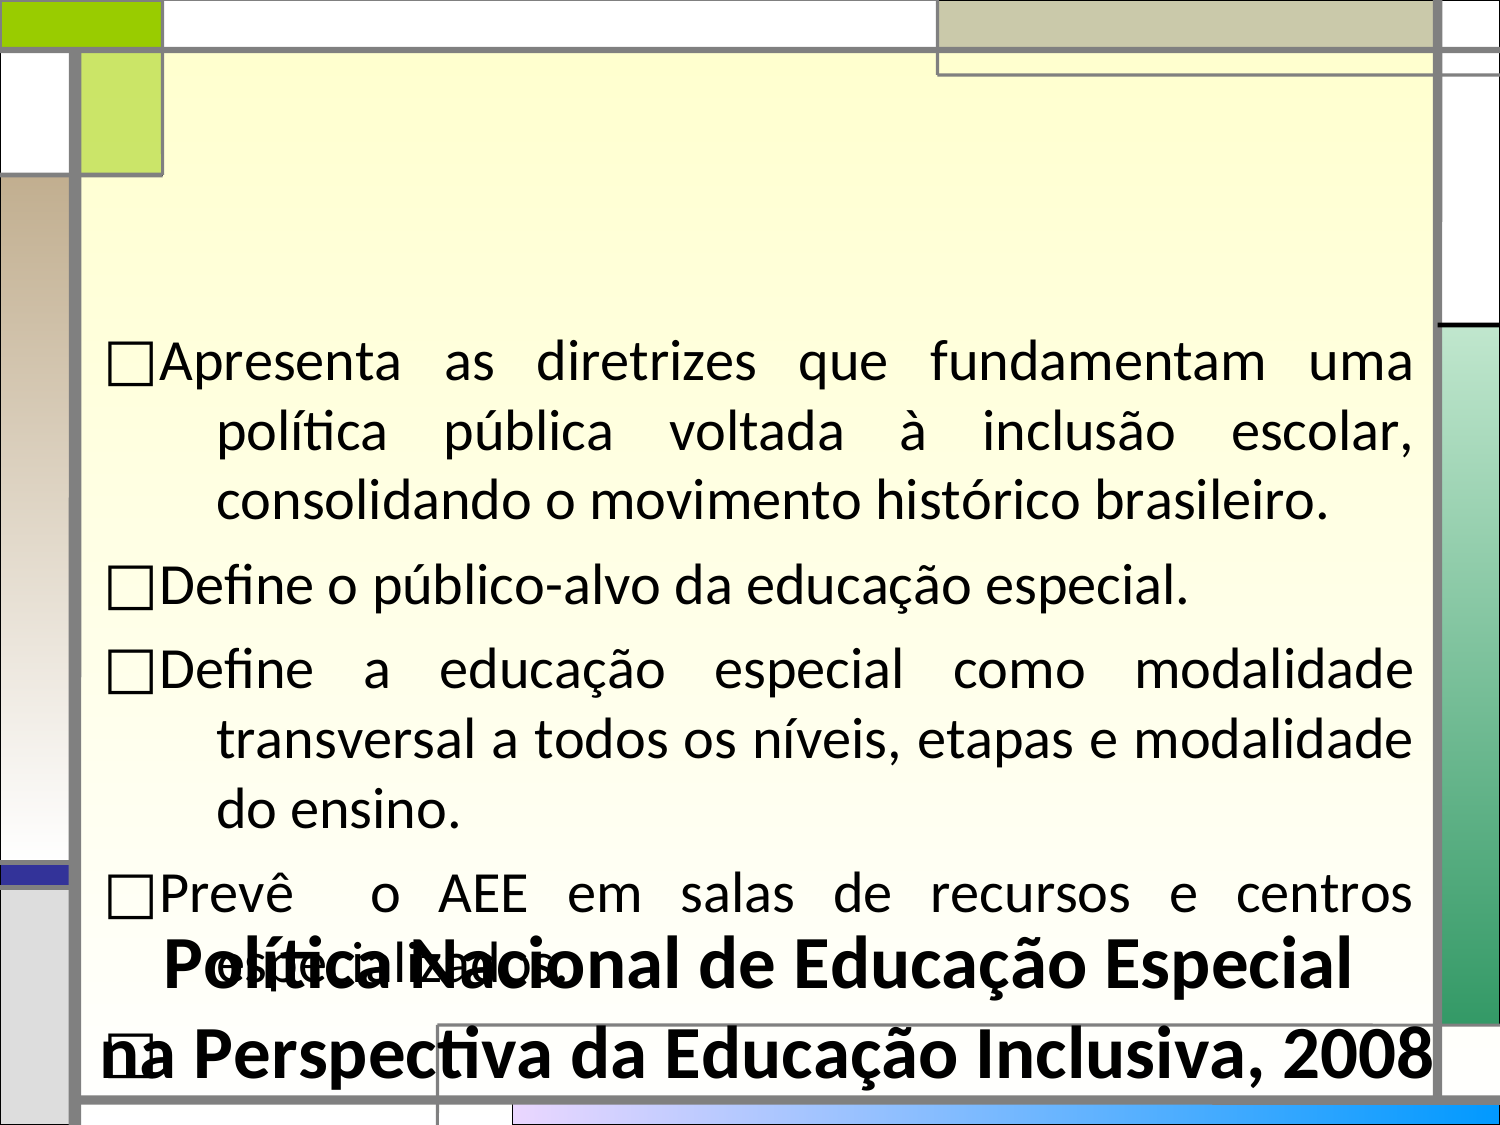

# Política Nacional de Educação Especial na Perspectiva da Educação Inclusiva, 2008
Apresenta as diretrizes que fundamentam uma política pública voltada à inclusão escolar, consolidando o movimento histórico brasileiro.
Define o público-alvo da educação especial.
Define a educação especial como modalidade transversal a todos os níveis, etapas e modalidade do ensino.
Prevê o AEE em salas de recursos e centros especializados.